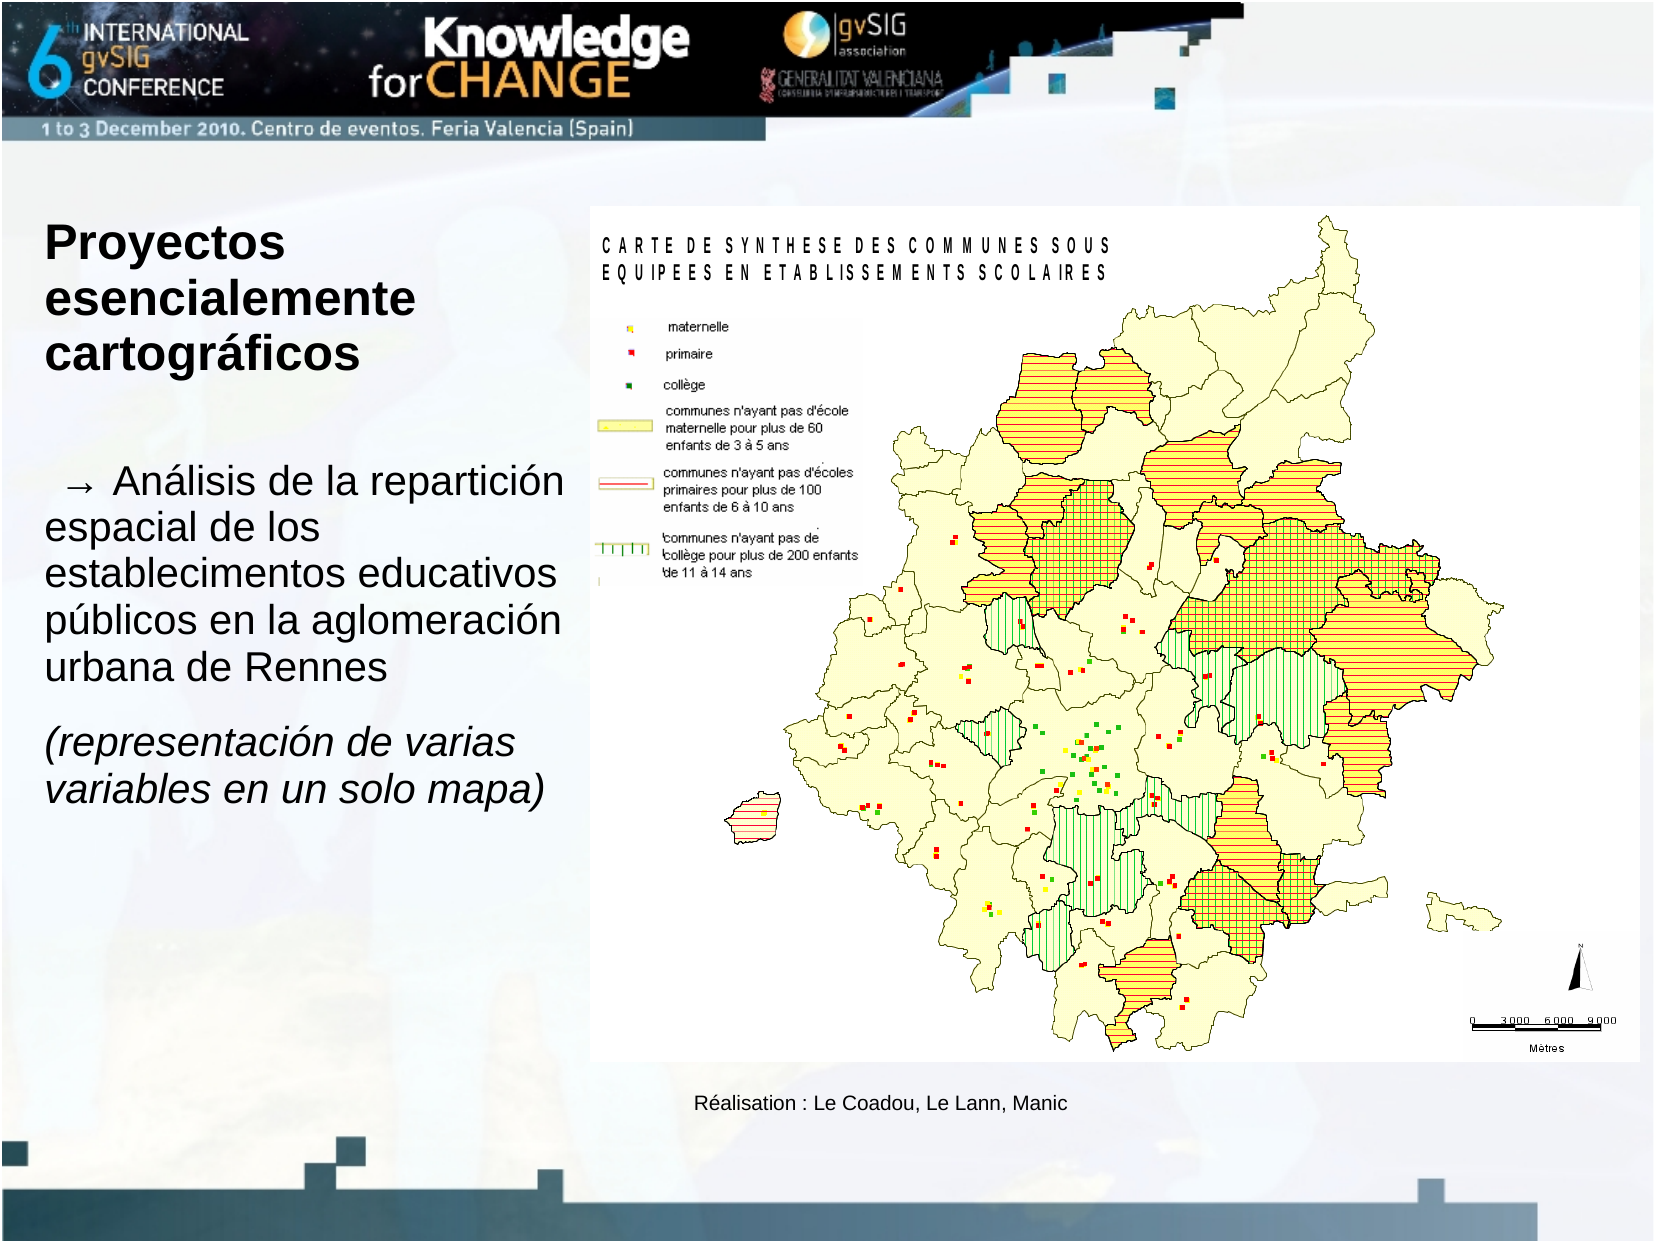

Proyectos esencialemente cartográficos
→ Análisis de la repartición espacial de los establecimentos educativos públicos en la aglomeración urbana de Rennes
(representación de varias variables en un solo mapa)
Réalisation : Le Coadou, Le Lann, Manic